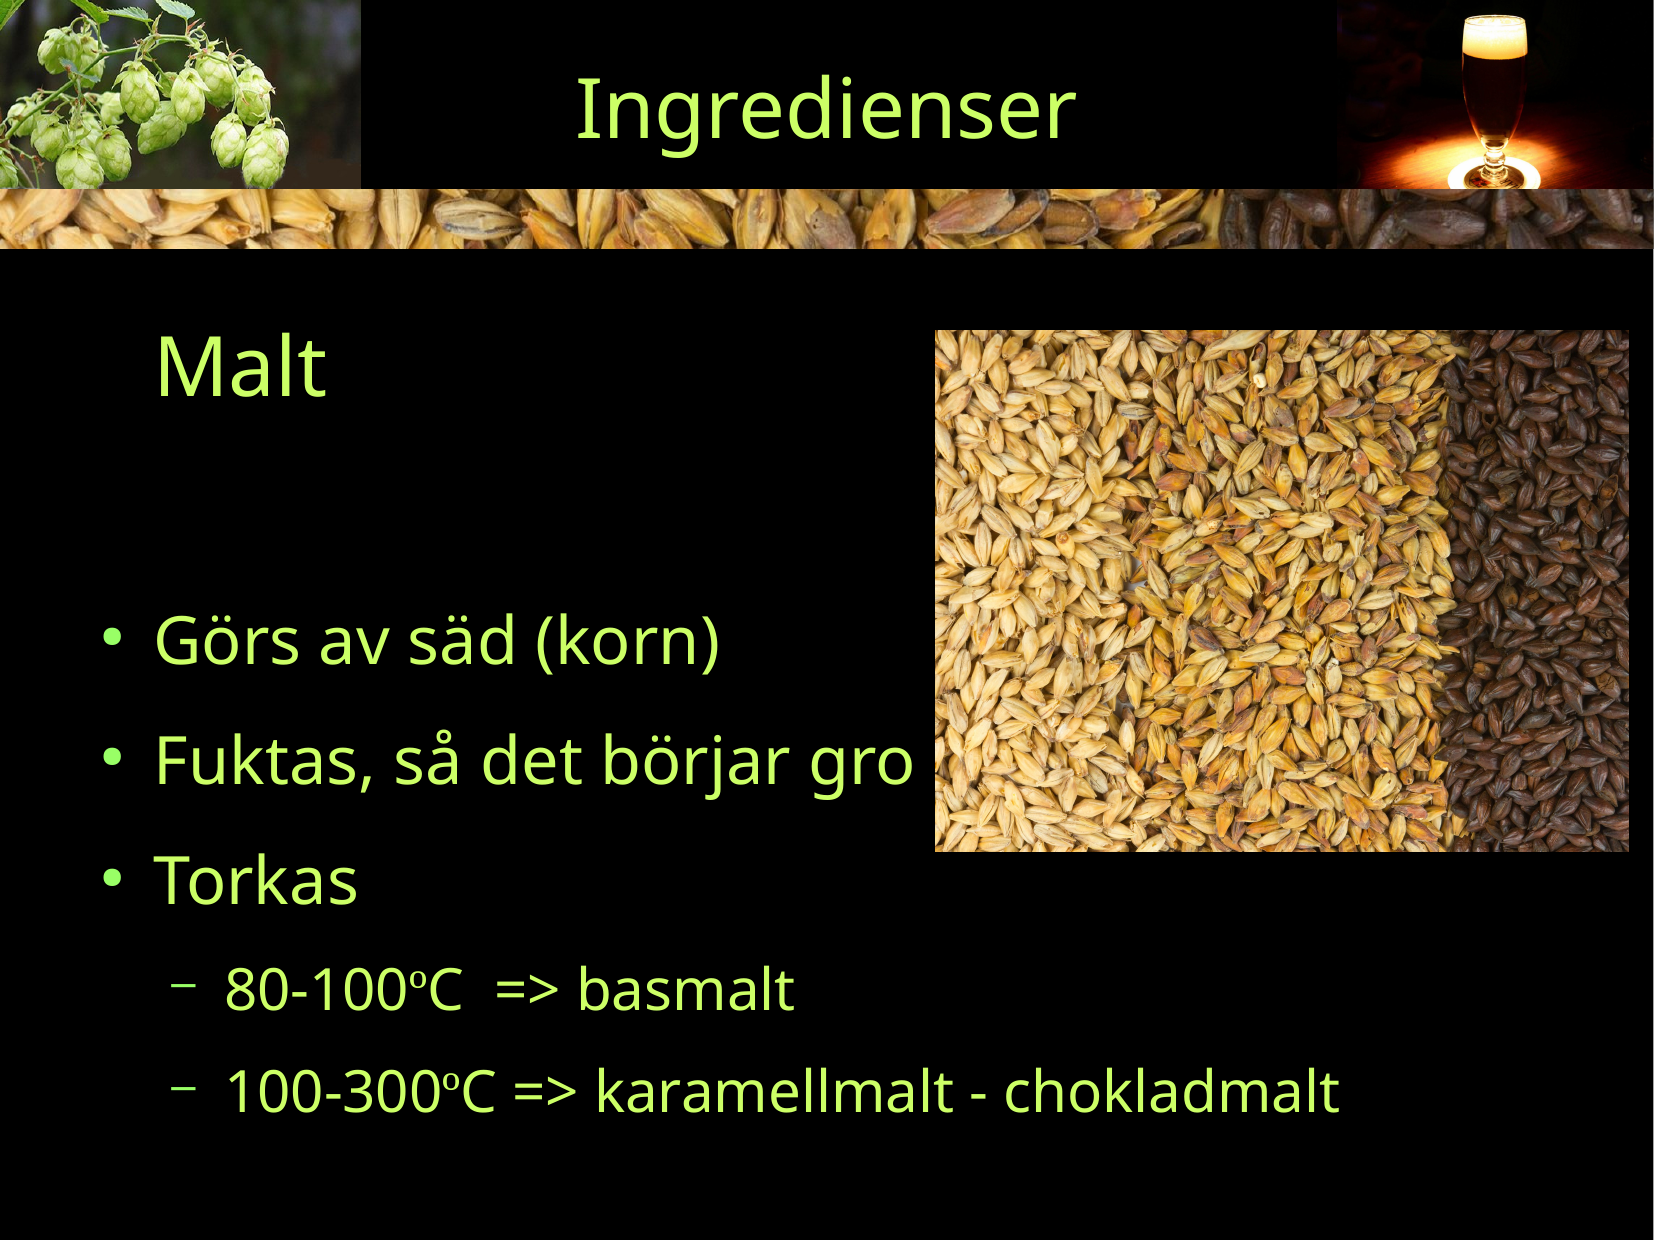

#
Ingredienser
Malt
Görs av säd (korn)
Fuktas, så det börjar gro
Torkas
80-100ºC => basmalt
100-300ºC => karamellmalt - chokladmalt